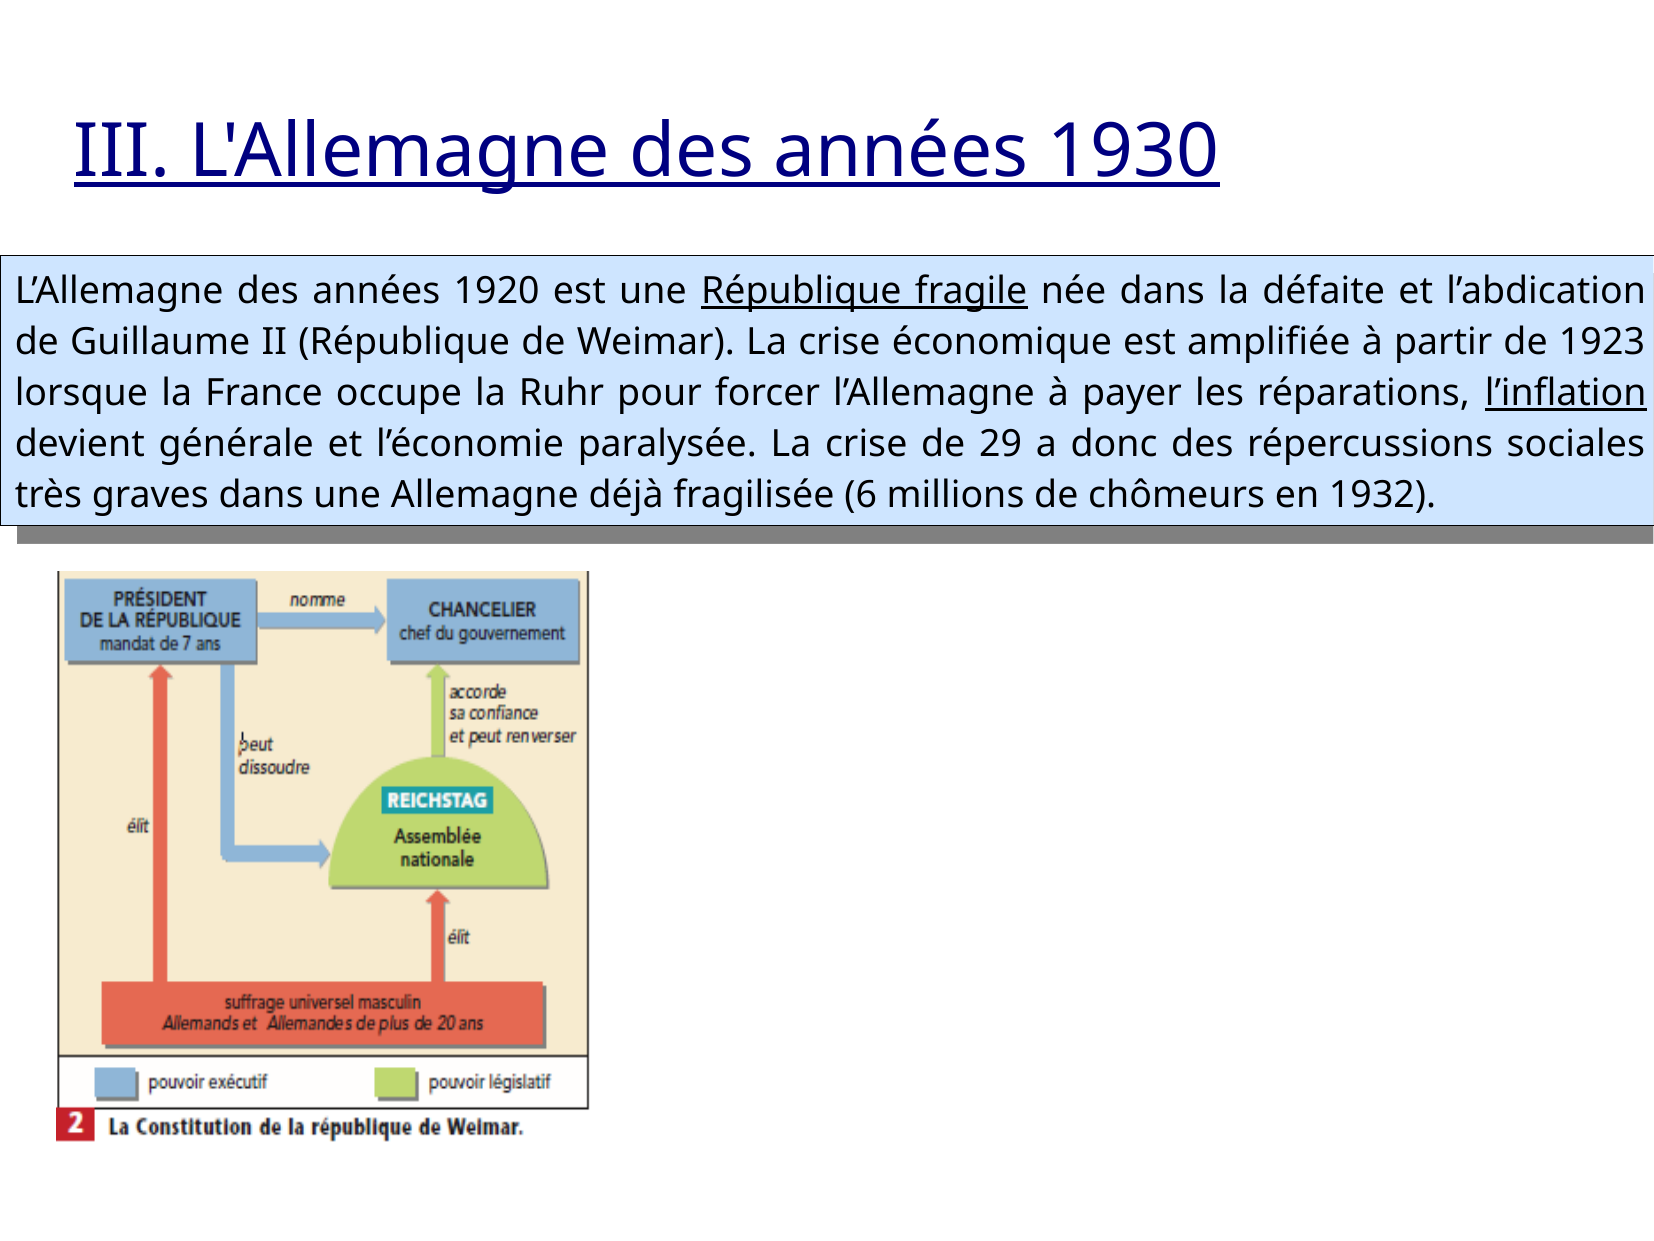

III. L'Allemagne des années 1930
L’Allemagne des années 1920 est une République fragile née dans la défaite et l’abdication de Guillaume II (République de Weimar). La crise économique est amplifiée à partir de 1923 lorsque la France occupe la Ruhr pour forcer l’Allemagne à payer les réparations, l’inflation devient générale et l’économie paralysée. La crise de 29 a donc des répercussions sociales très graves dans une Allemagne déjà fragilisée (6 millions de chômeurs en 1932).